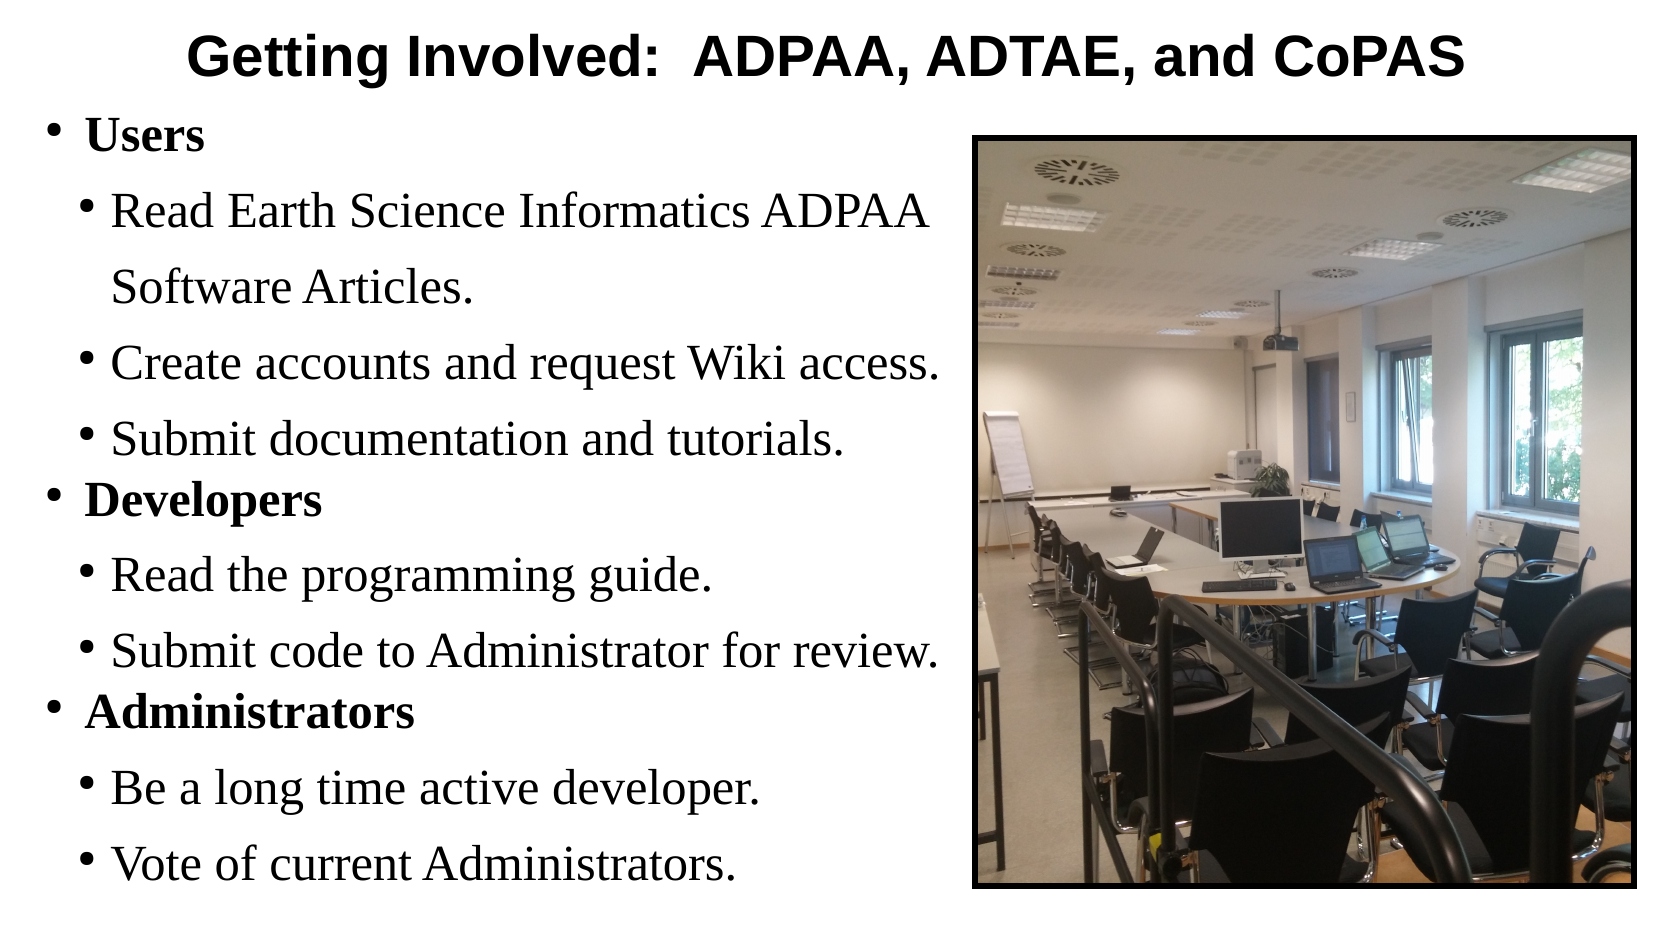

Getting Involved: ADPAA, ADTAE, and CoPAS
# Users
Read Earth Science Informatics ADPAA
Software Articles.
Create accounts and request Wiki access.
Submit documentation and tutorials.
Developers
Read the programming guide.
Submit code to Administrator for review.
Administrators
Be a long time active developer.
Vote of current Administrators.